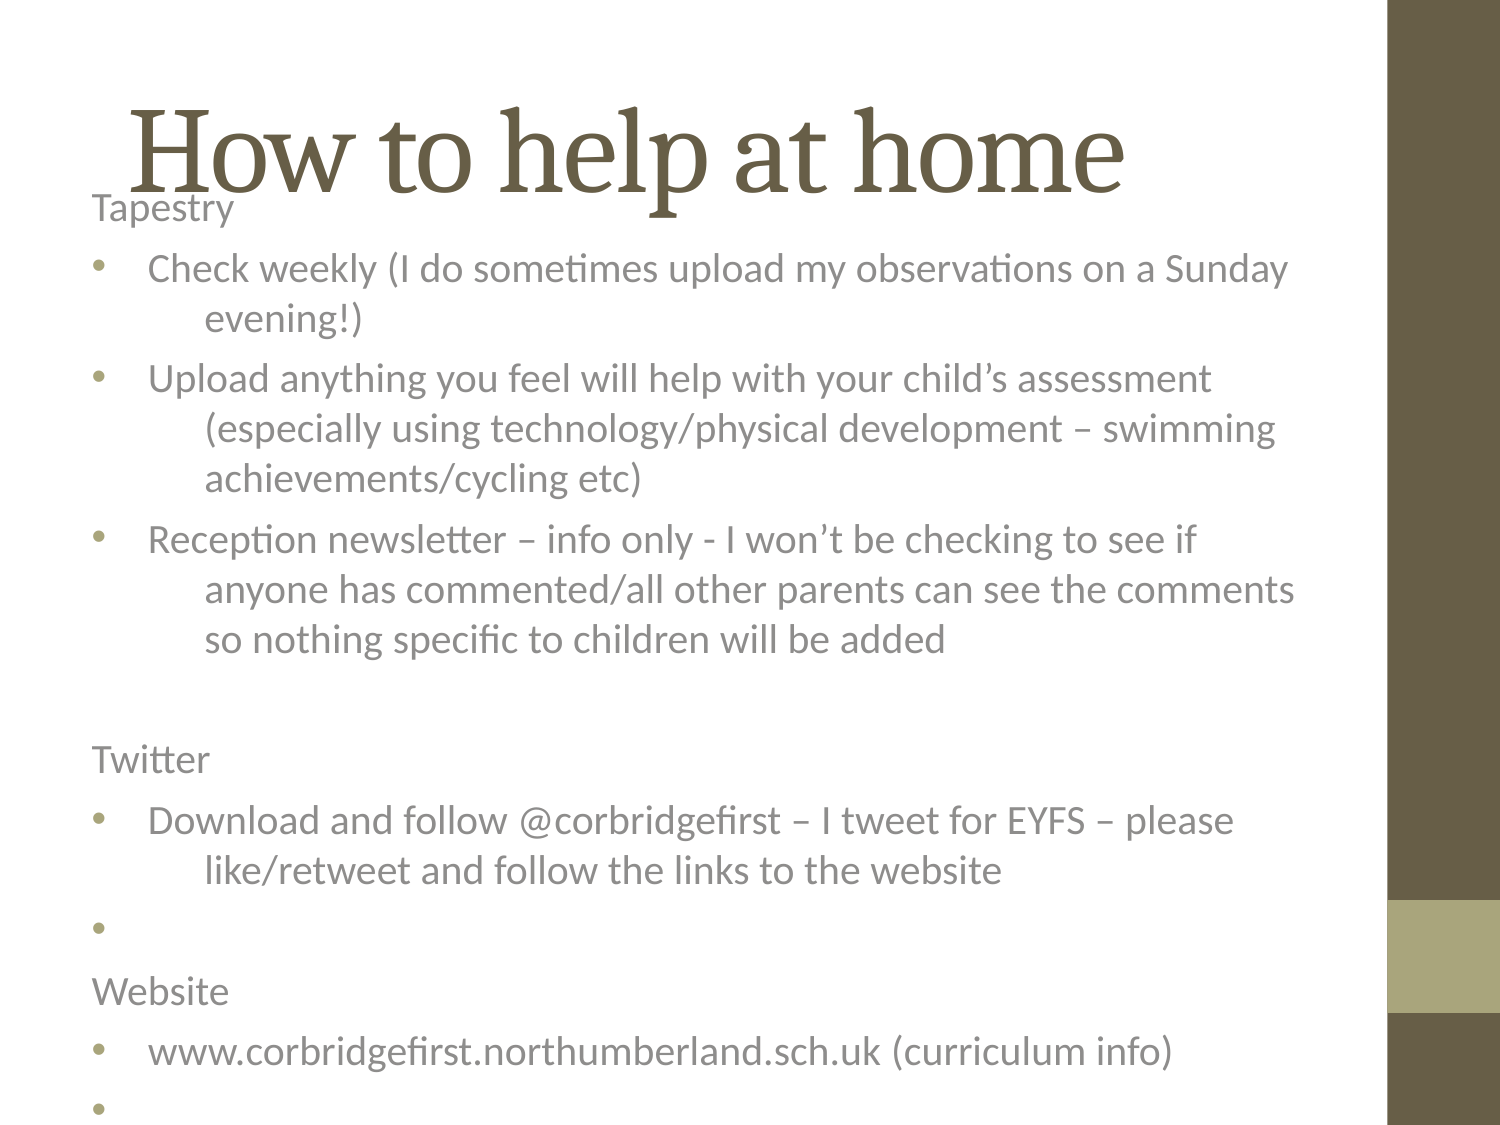

# How to help at home
Tapestry
Check weekly (I do sometimes upload my observations on a Sunday evening!)
Upload anything you feel will help with your child’s assessment (especially using technology/physical development – swimming achievements/cycling etc)
Reception newsletter – info only - I won’t be checking to see if anyone has commented/all other parents can see the comments so nothing specific to children will be added
Twitter
Download and follow @corbridgefirst – I tweet for EYFS – please like/retweet and follow the links to the website
Website
www.corbridgefirst.northumberland.sch.uk (curriculum info)